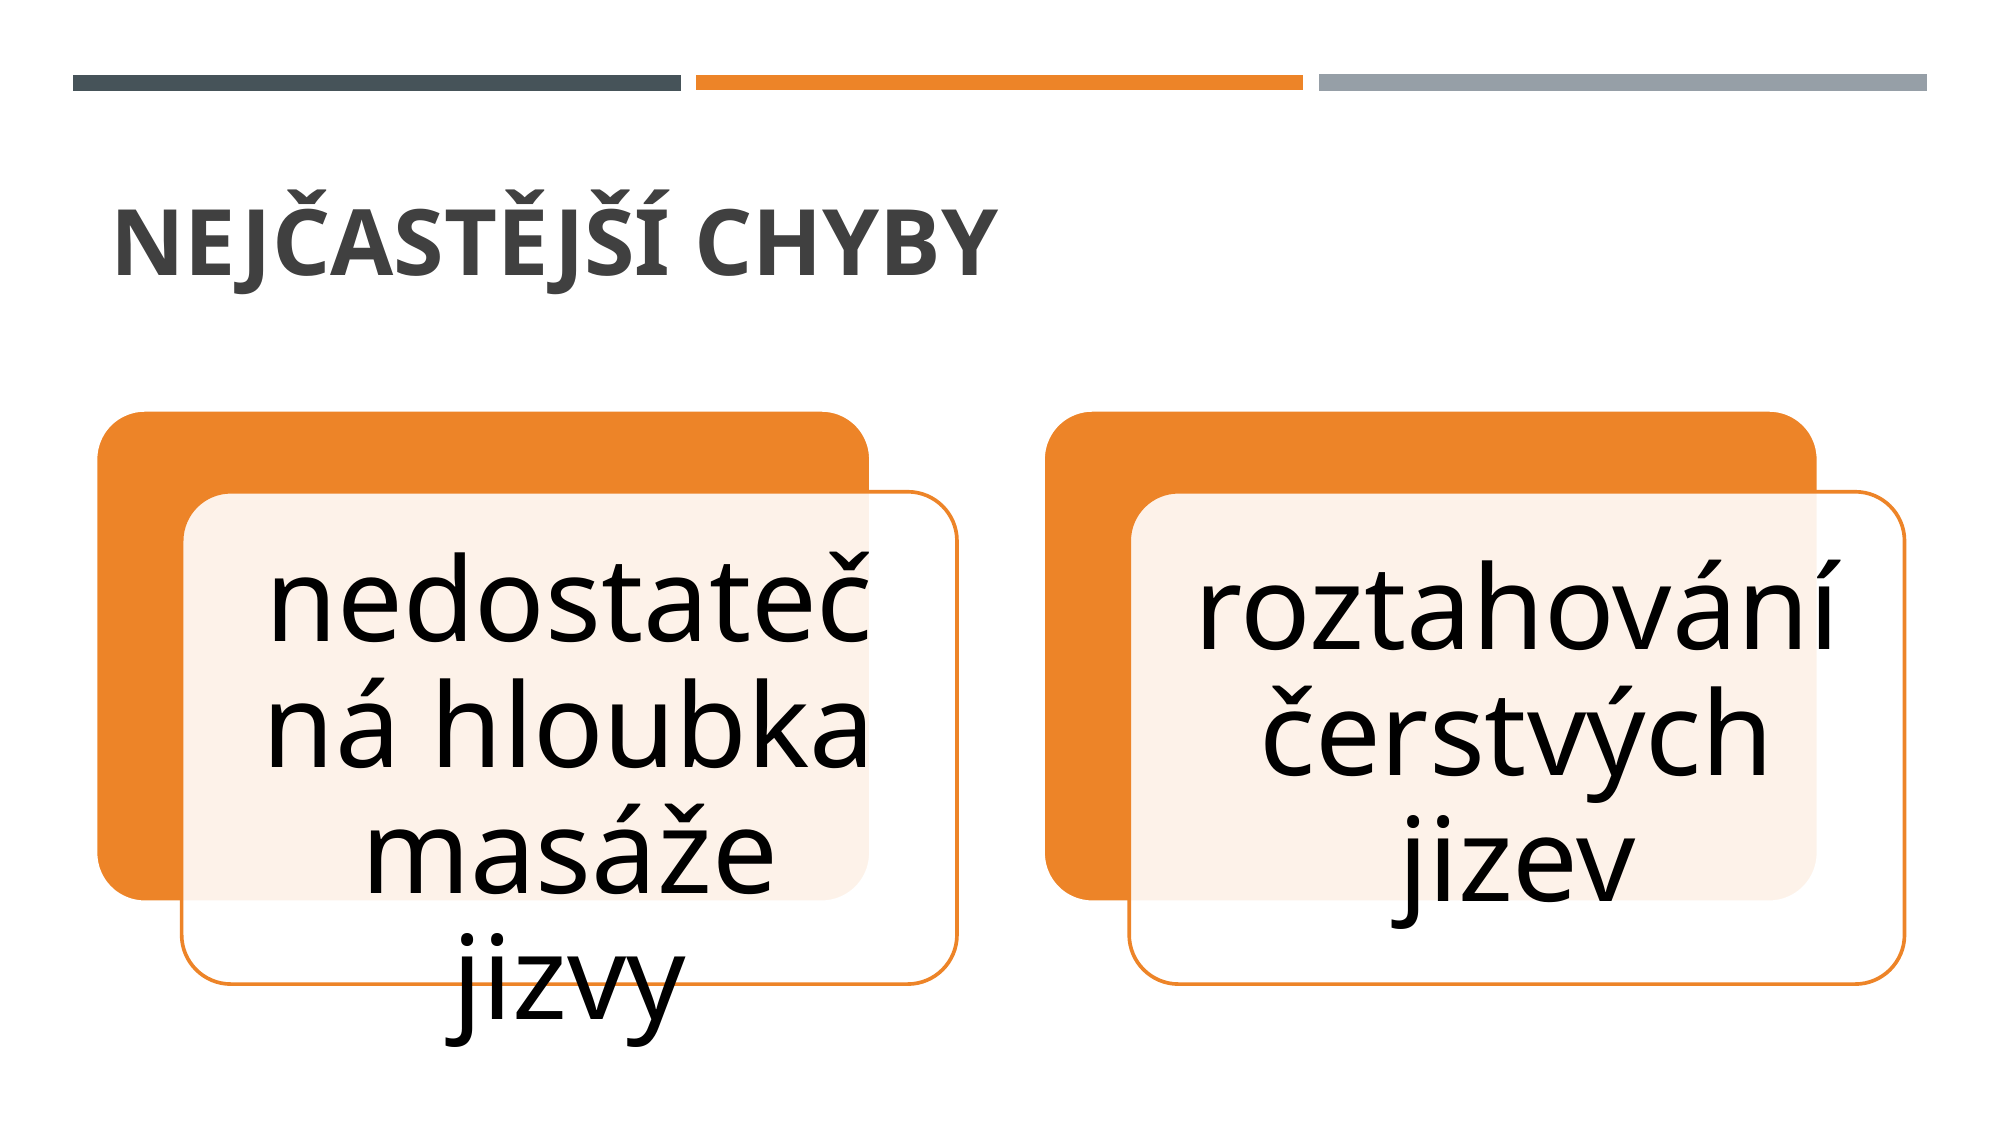

# NEJČASTĚJŠÍ CHYBY
nedostatečná hloubka masáže jizvy
roztahování čerstvých jizev